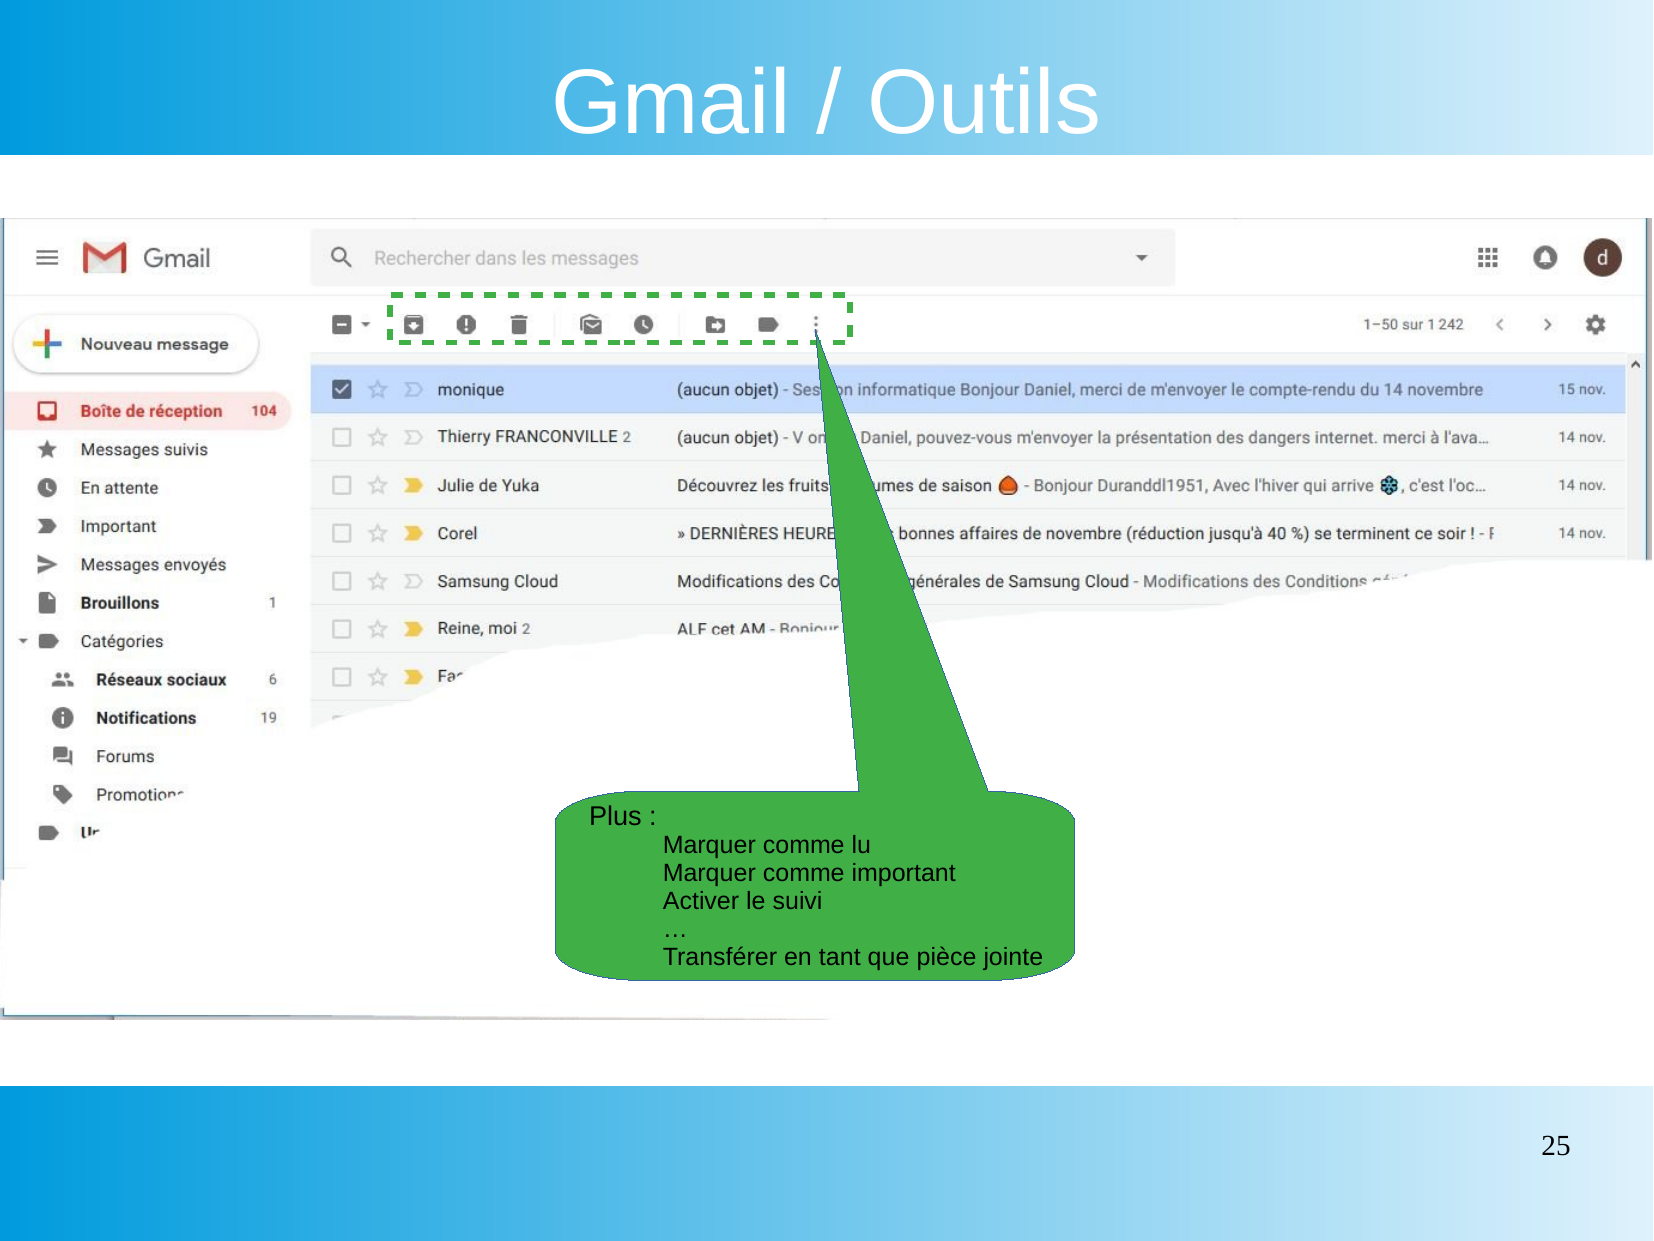

# Gmail / Outils
Plus :
	Marquer comme lu
	Marquer comme important
	Activer le suivi
	…
	Transférer en tant que pièce jointe
25